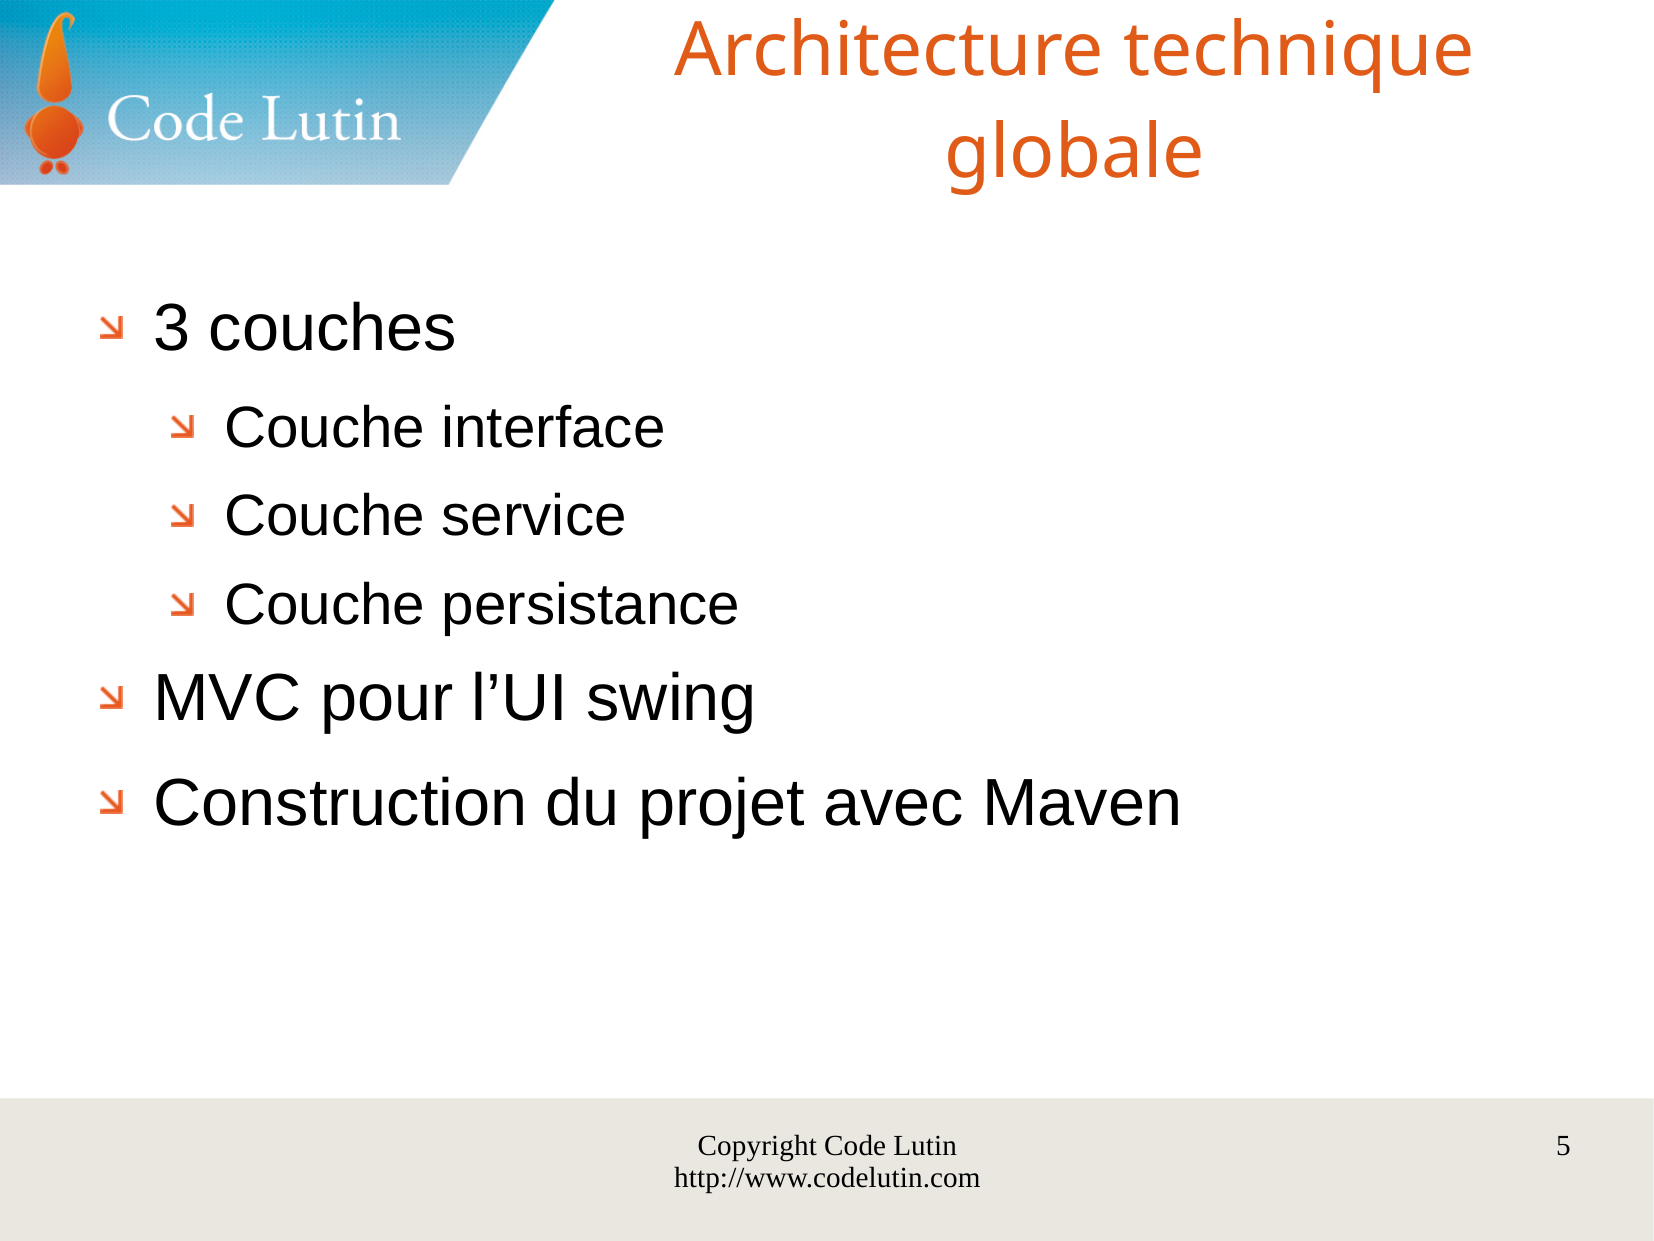

# Architecture technique globale
3 couches
Couche interface
Couche service
Couche persistance
MVC pour l’UI swing
Construction du projet avec Maven
5